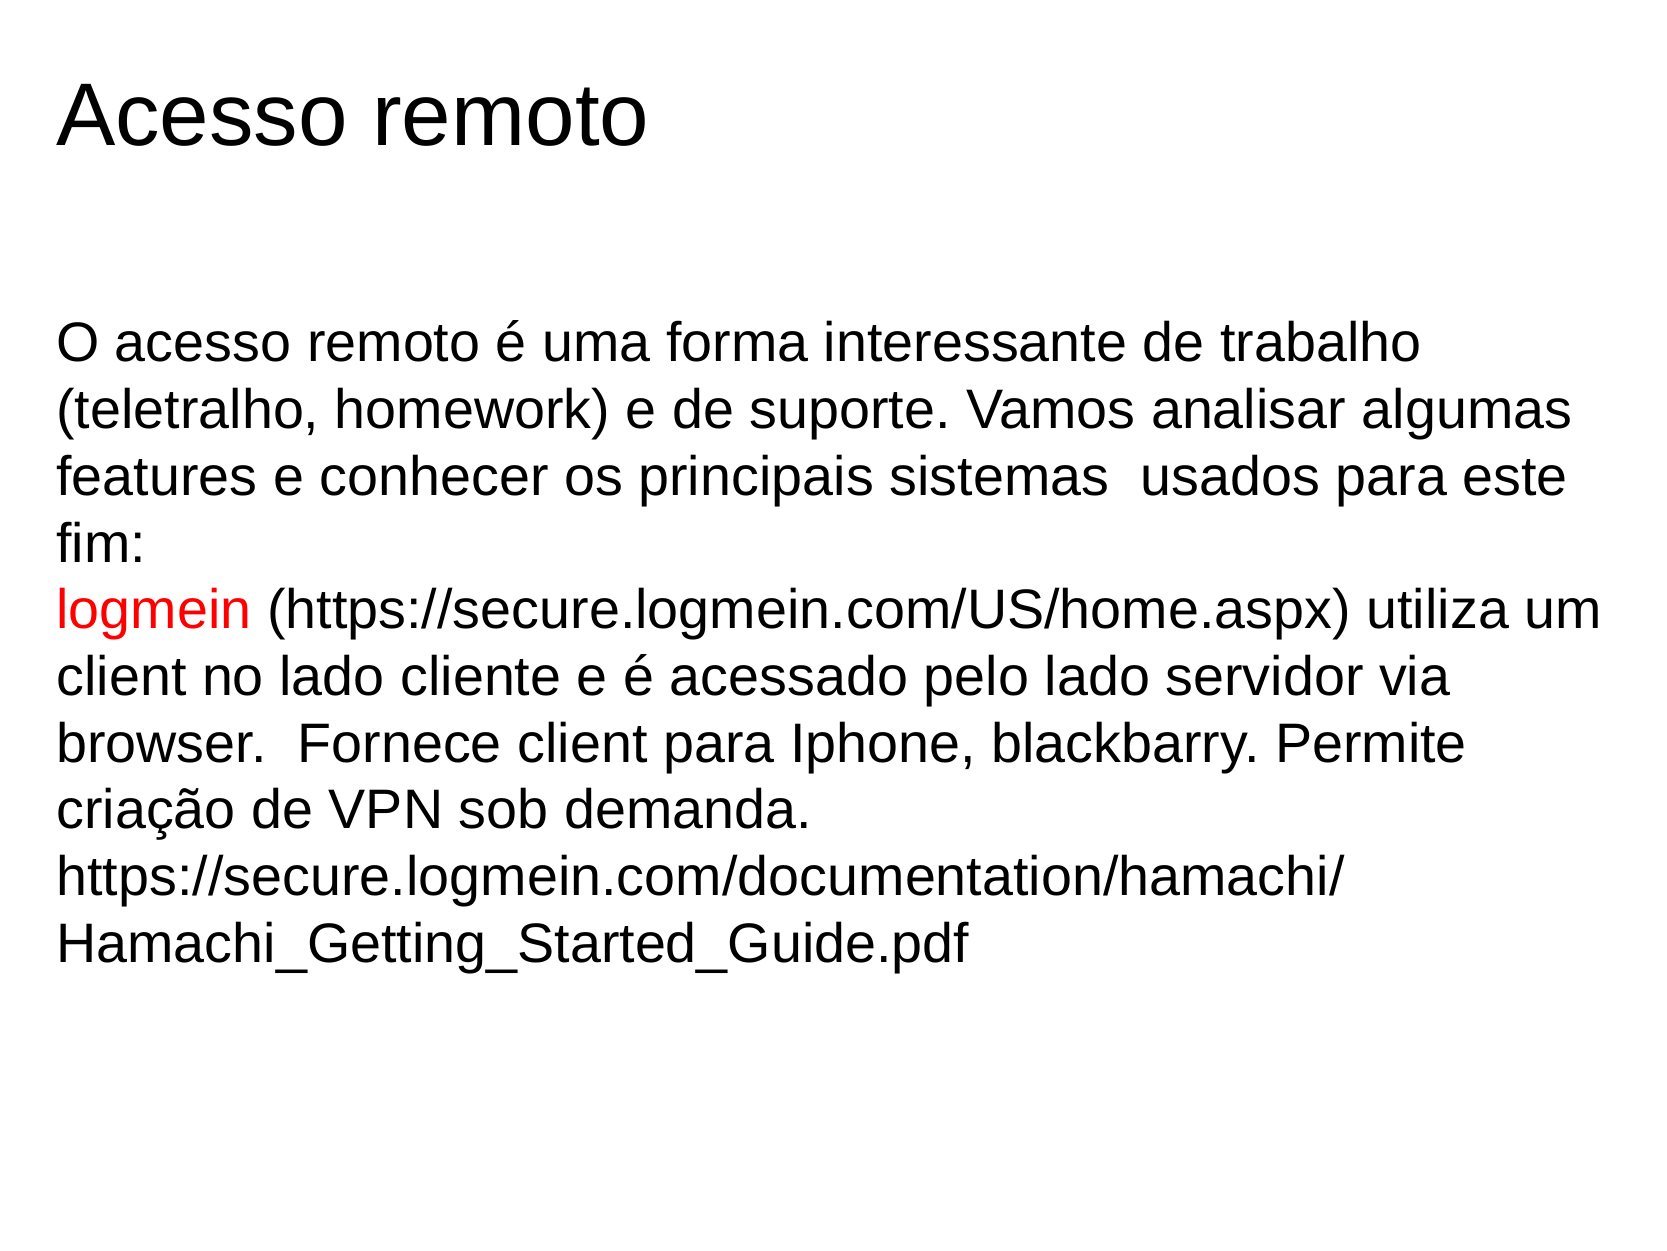

# Acesso remoto
O acesso remoto é uma forma interessante de trabalho (teletralho, homework) e de suporte. Vamos analisar algumas features e conhecer os principais sistemas  usados para este fim:
logmein (https://secure.logmein.com/US/home.aspx) utiliza um client no lado cliente e é acessado pelo lado servidor via browser.  Fornece client para Iphone, blackbarry. Permite criação de VPN sob demanda.
https://secure.logmein.com/documentation/hamachi/Hamachi_Getting_Started_Guide.pdf